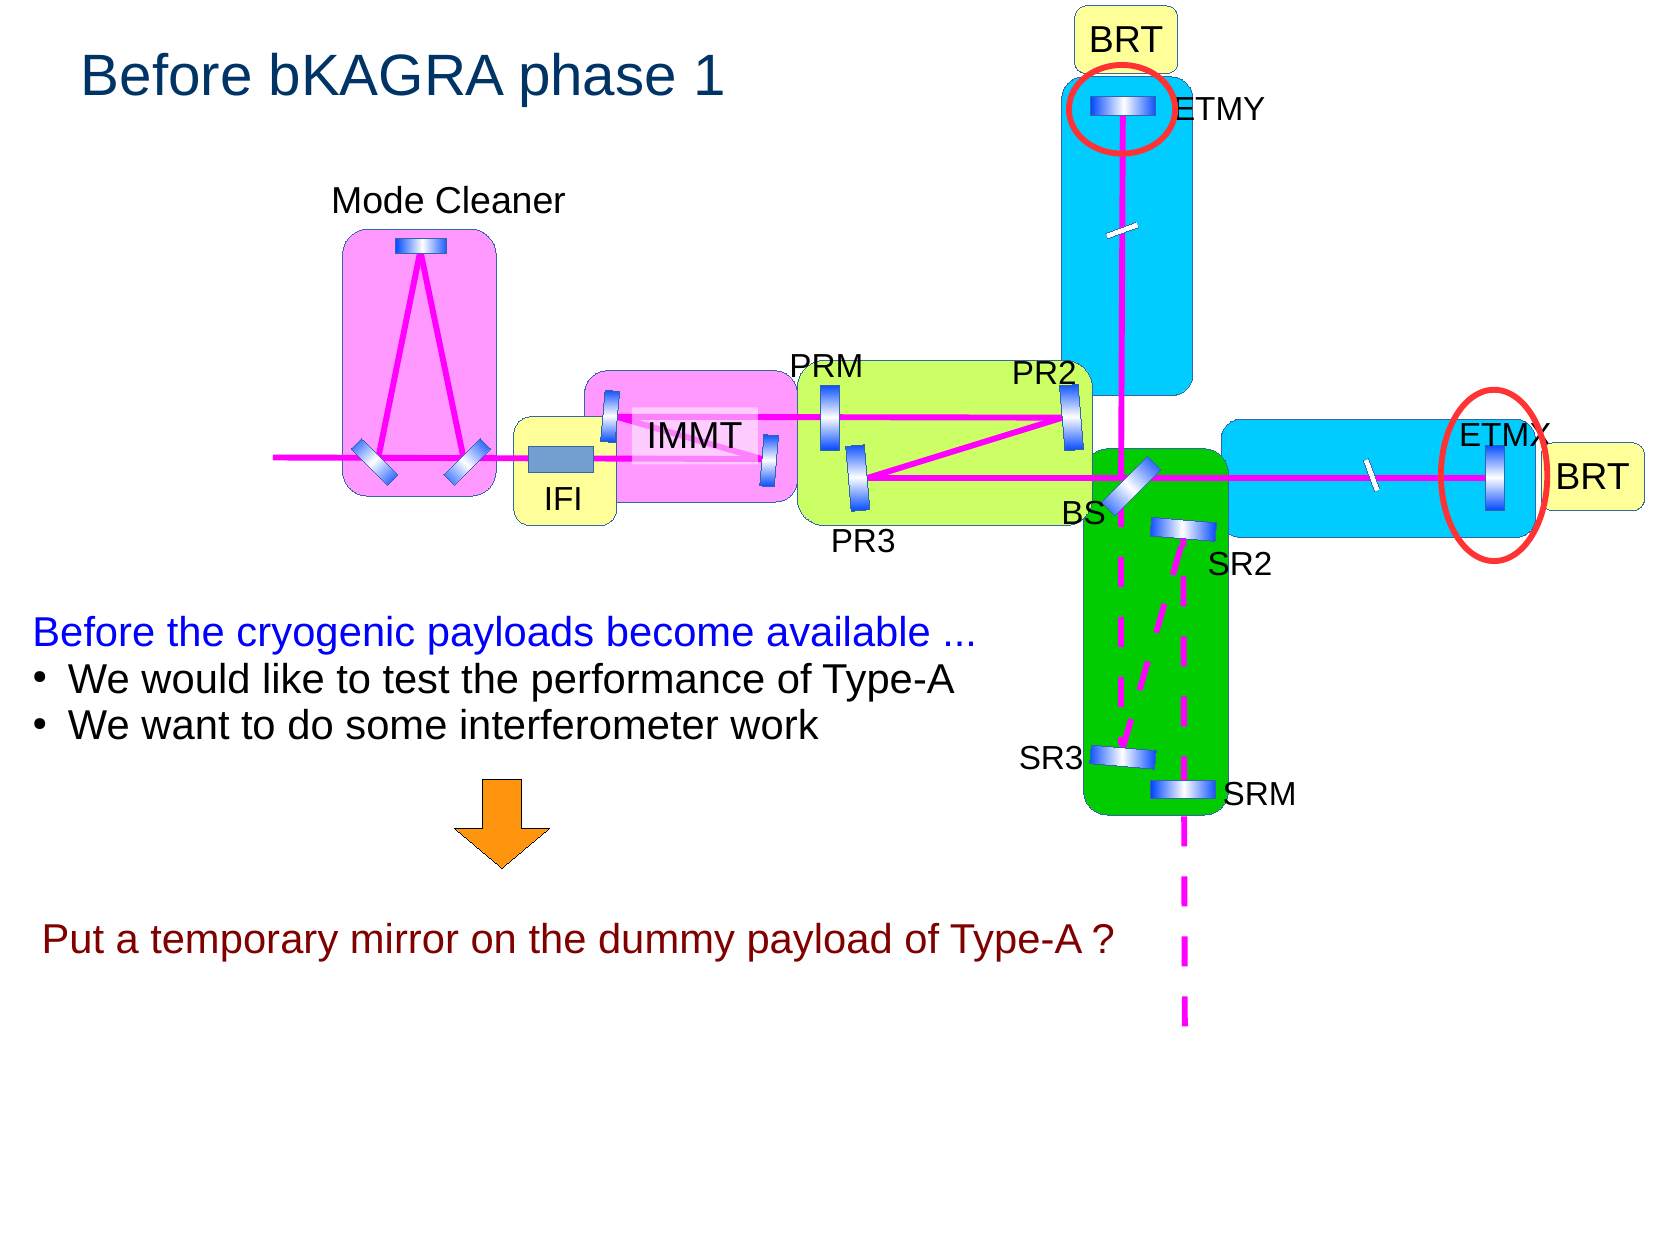

BRT
Before bKAGRA phase 1
ETMY
Mode Cleaner
PRM
PR2
IMMT
ETMX
BRT
IFI
BS
PR3
SR2
Before the cryogenic payloads become available ...
We would like to test the performance of Type-A
We want to do some interferometer work
SR3
SRM
Put a temporary mirror on the dummy payload of Type-A ?